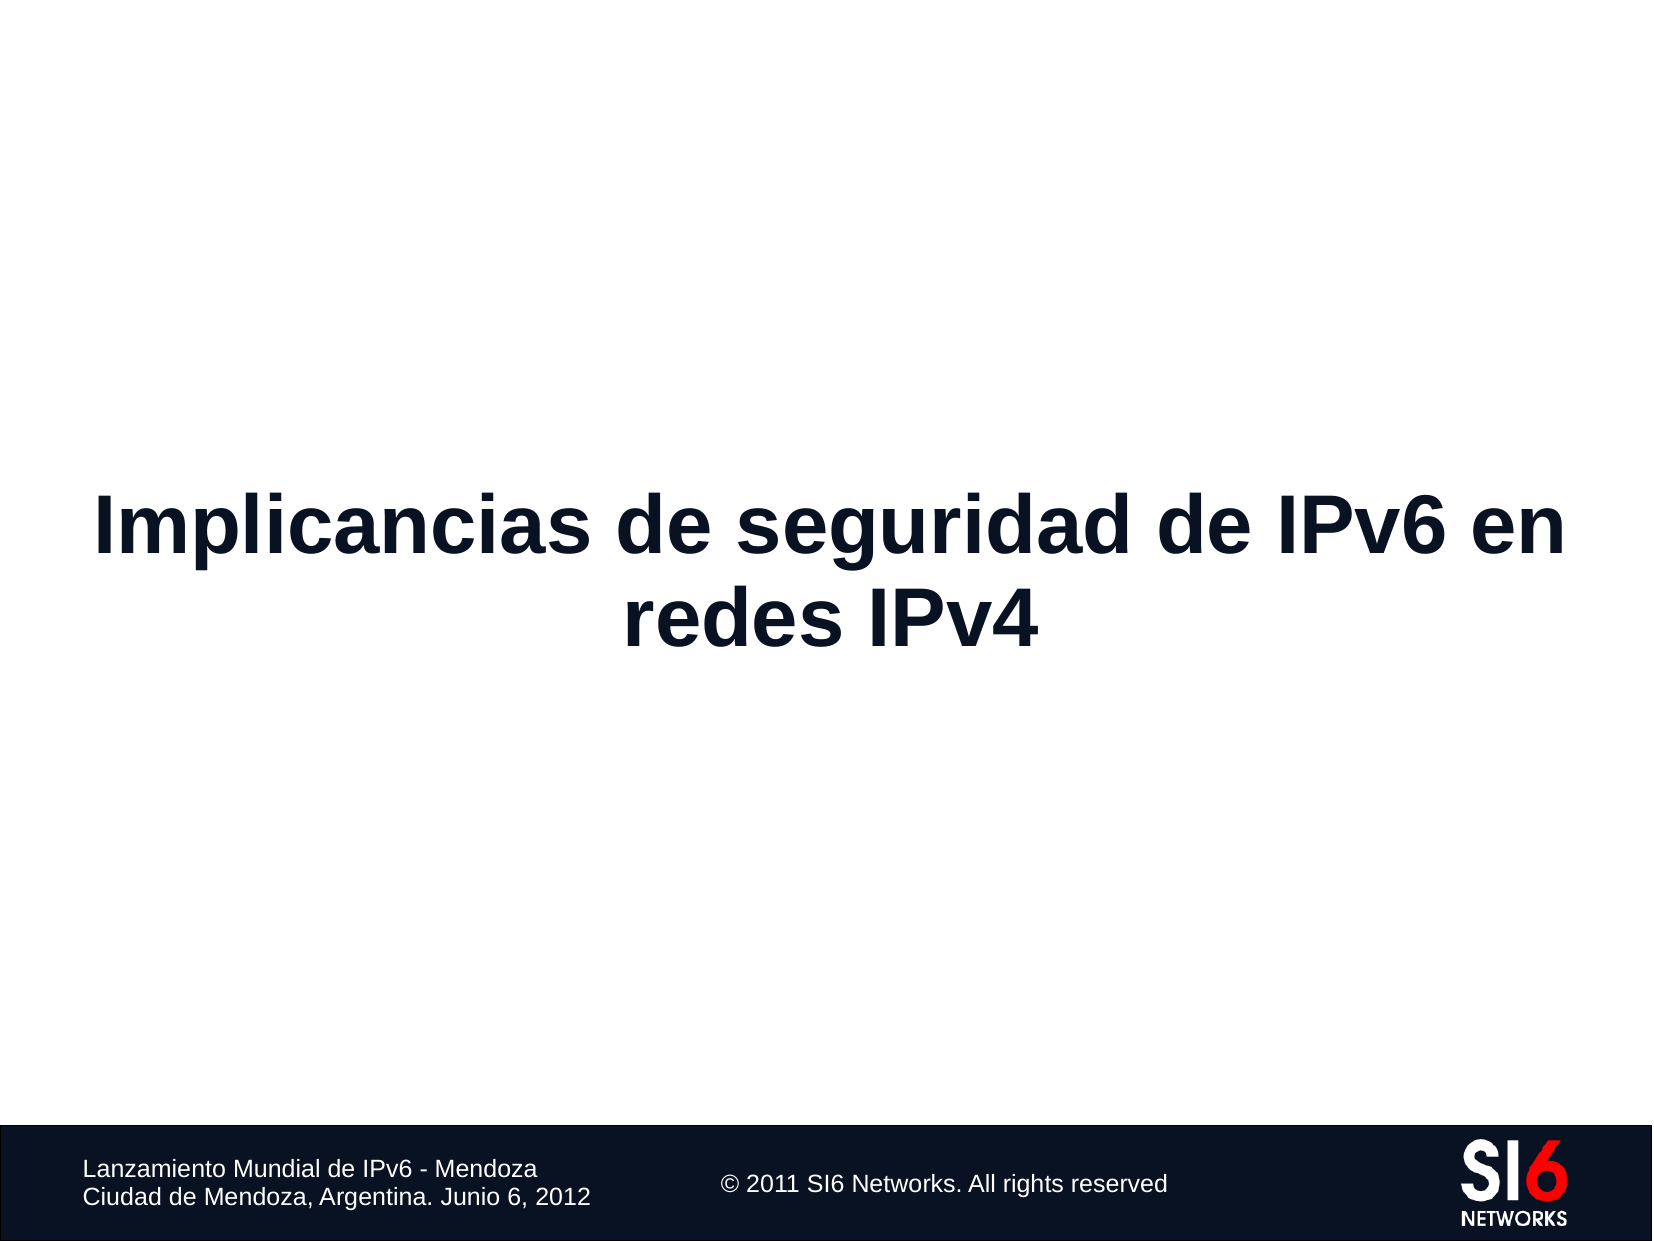

# Implicancias de seguridad de IPv6 en redes IPv4
Congreso de Seguridad en Computo 2011
35